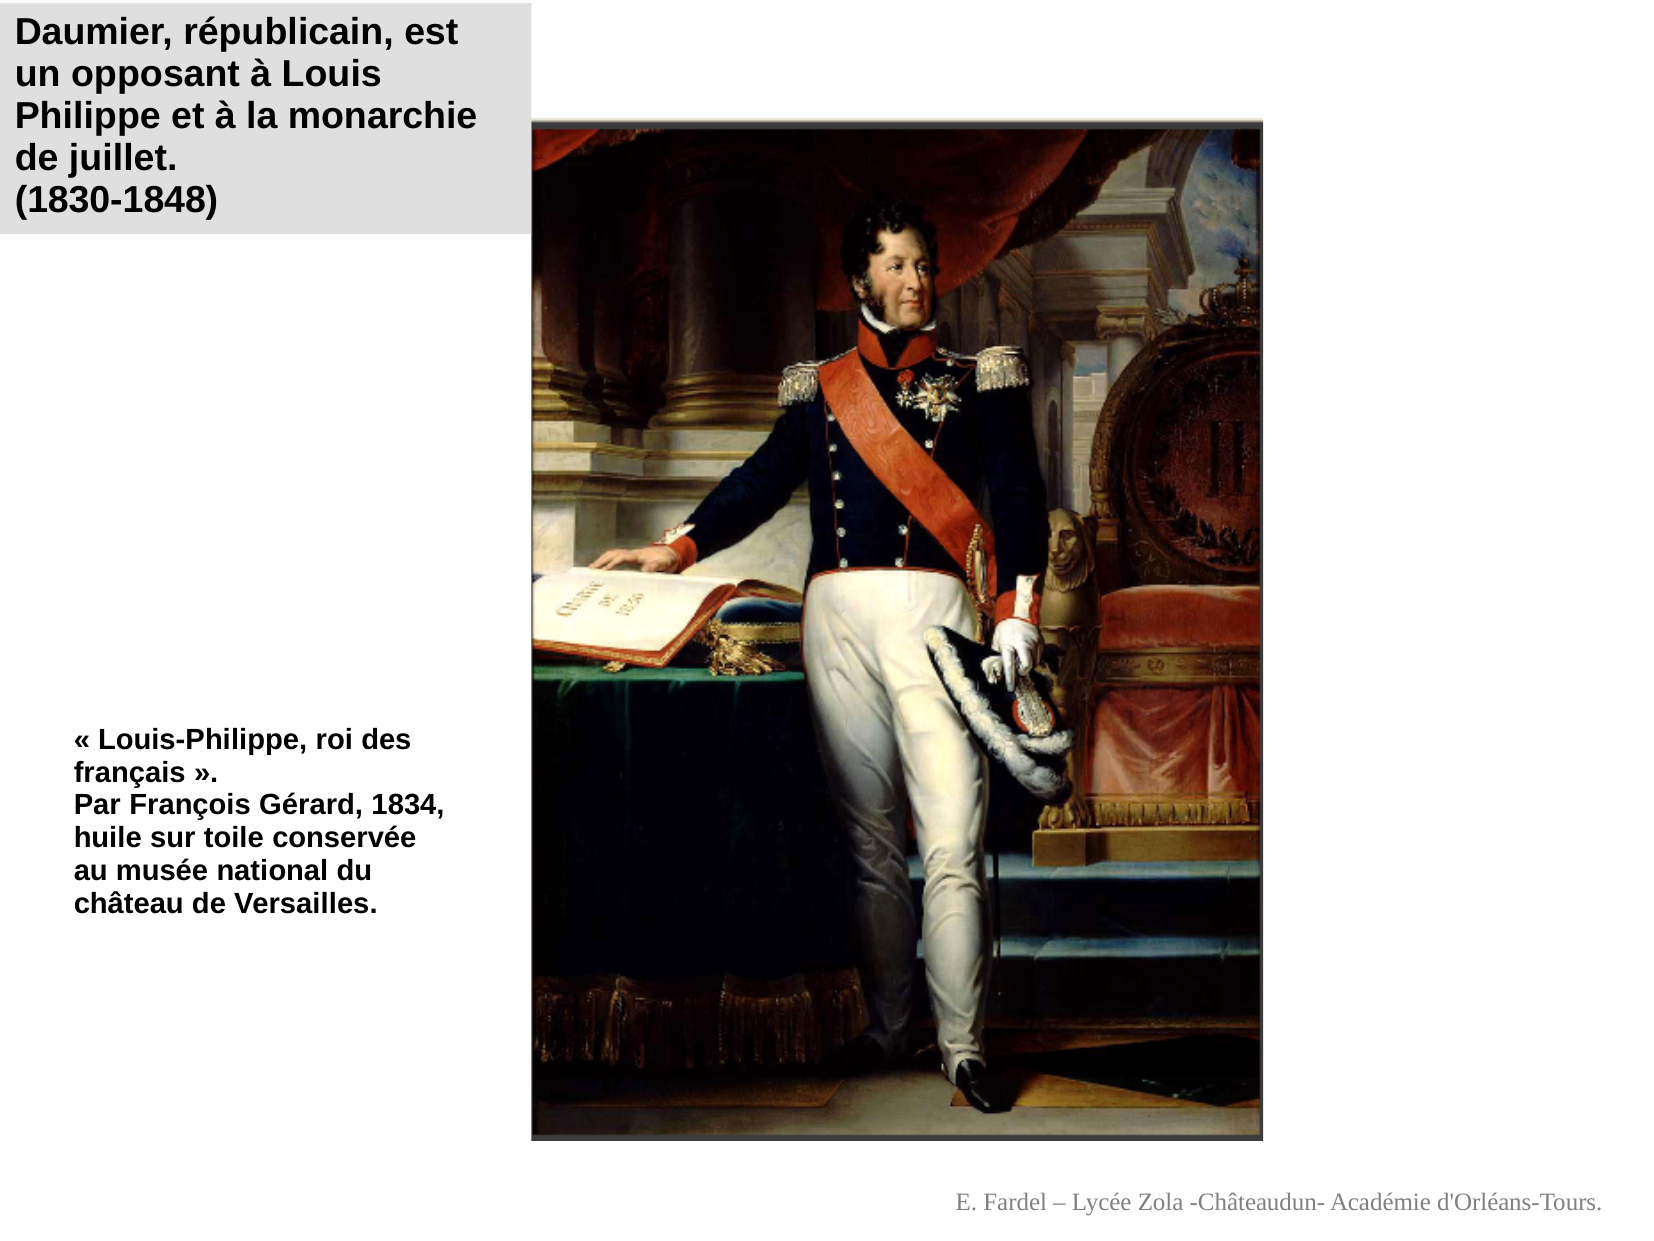

Daumier, républicain, est un opposant à Louis Philippe et à la monarchie de juillet.
(1830-1848)
« Louis-Philippe, roi des français ».
Par François Gérard, 1834, huile sur toile conservée au musée national du château de Versailles.
E. Fardel – Lycée Zola -Châteaudun- Académie d'Orléans-Tours.